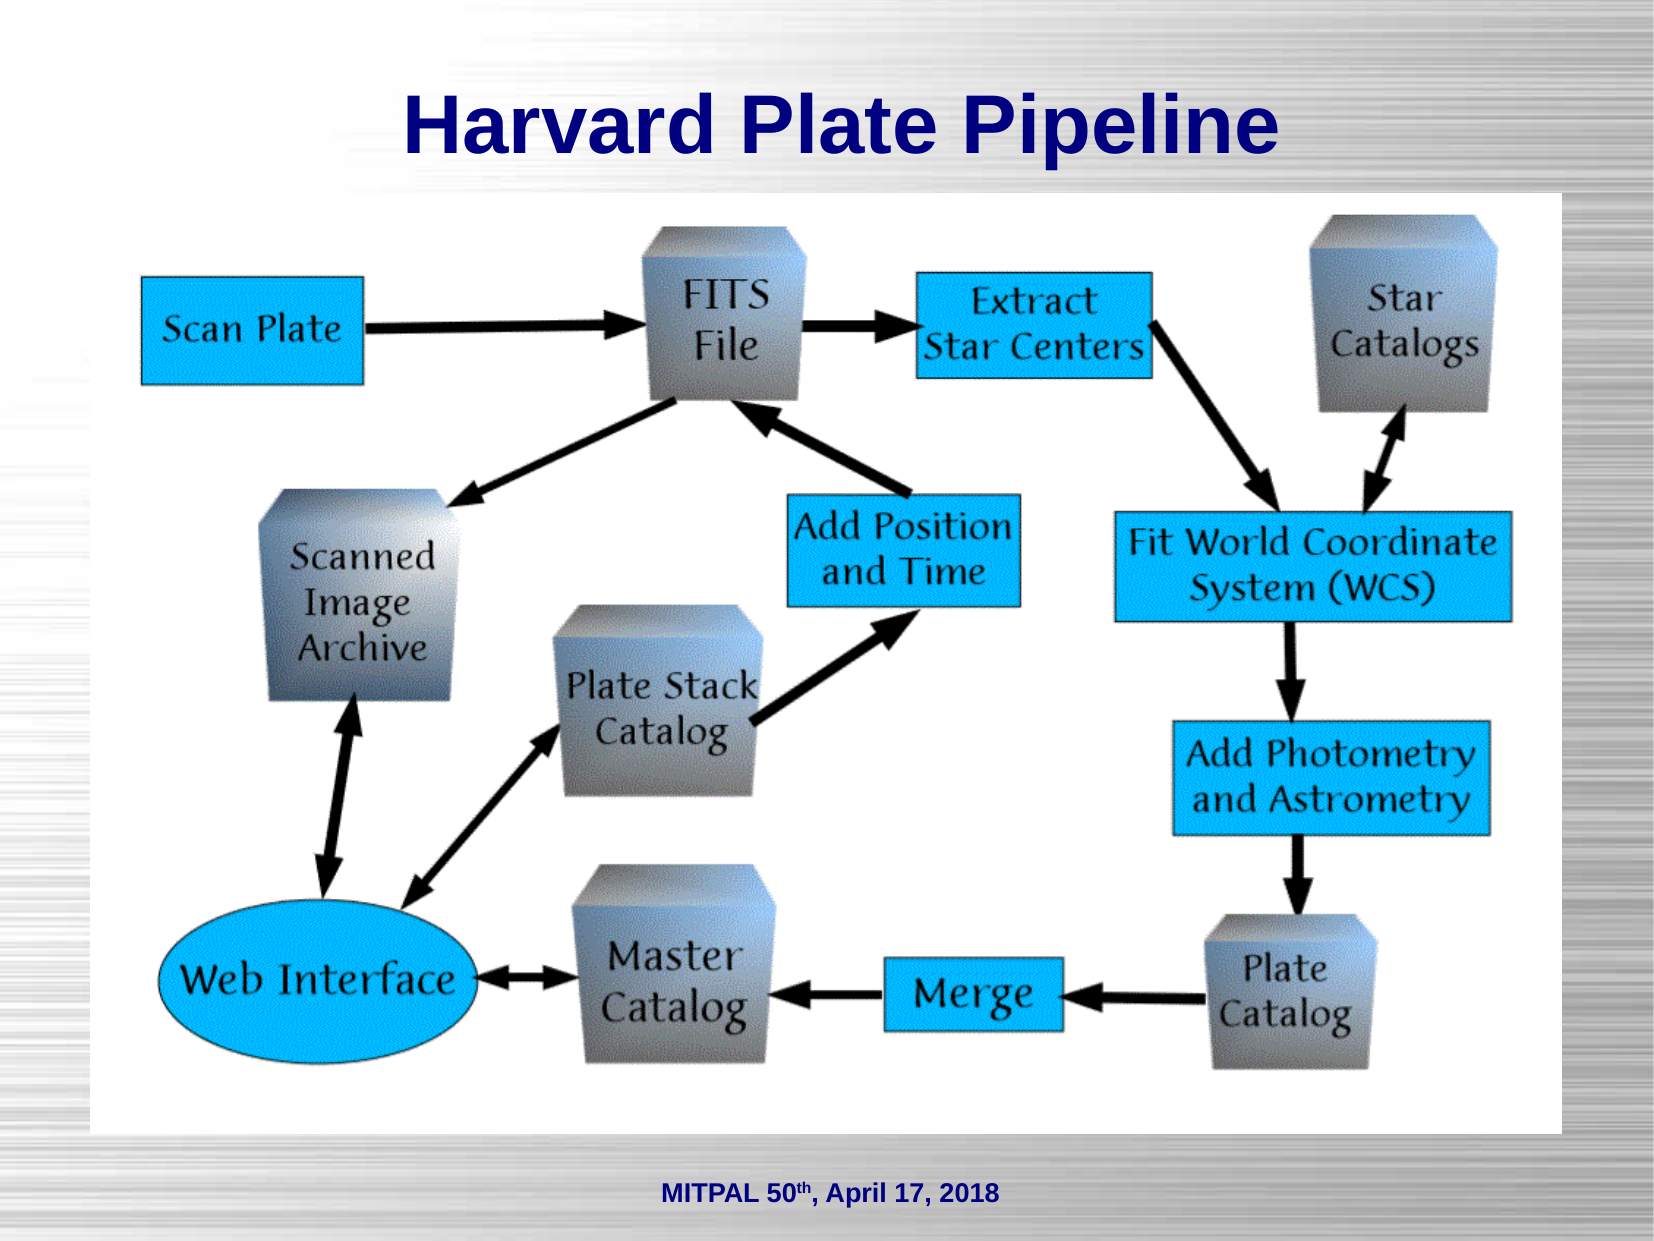

Harvard Plate Pipeline
MITPAL 50th, April 17, 2018